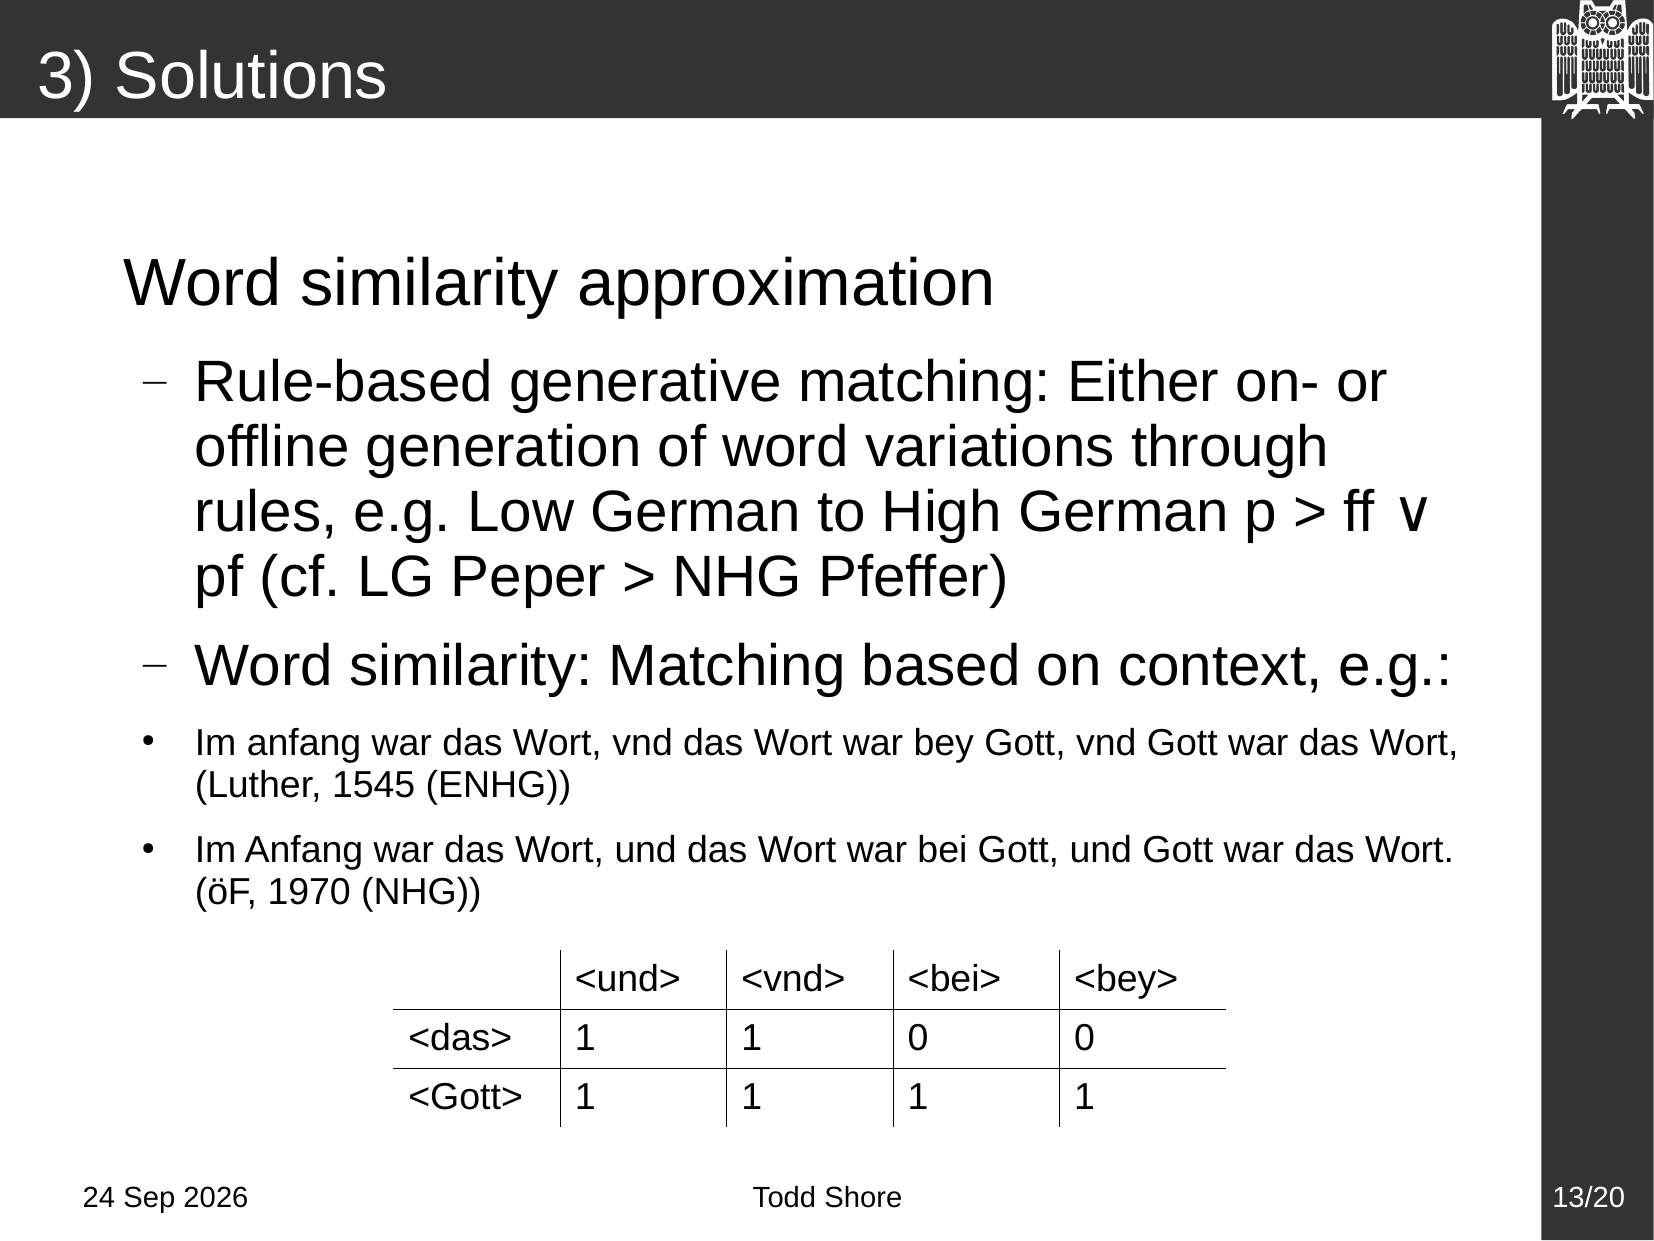

3) Solutions
# Word similarity approximation
Rule-based generative matching: Either on- or offline generation of word variations through rules, e.g. Low German to High German p > ff ∨ pf (cf. LG Peper > NHG Pfeffer)
Word similarity: Matching based on context, e.g.:
Im anfang war das Wort, vnd das Wort war bey Gott, vnd Gott war das Wort, (Luther, 1545 (ENHG))
Im Anfang war das Wort, und das Wort war bei Gott, und Gott war das Wort. (öF, 1970 (NHG))
| | <und> | <vnd> | <bei> | <bey> |
| --- | --- | --- | --- | --- |
| <das> | 1 | 1 | 0 | 0 |
| <Gott> | 1 | 1 | 1 | 1 |
13